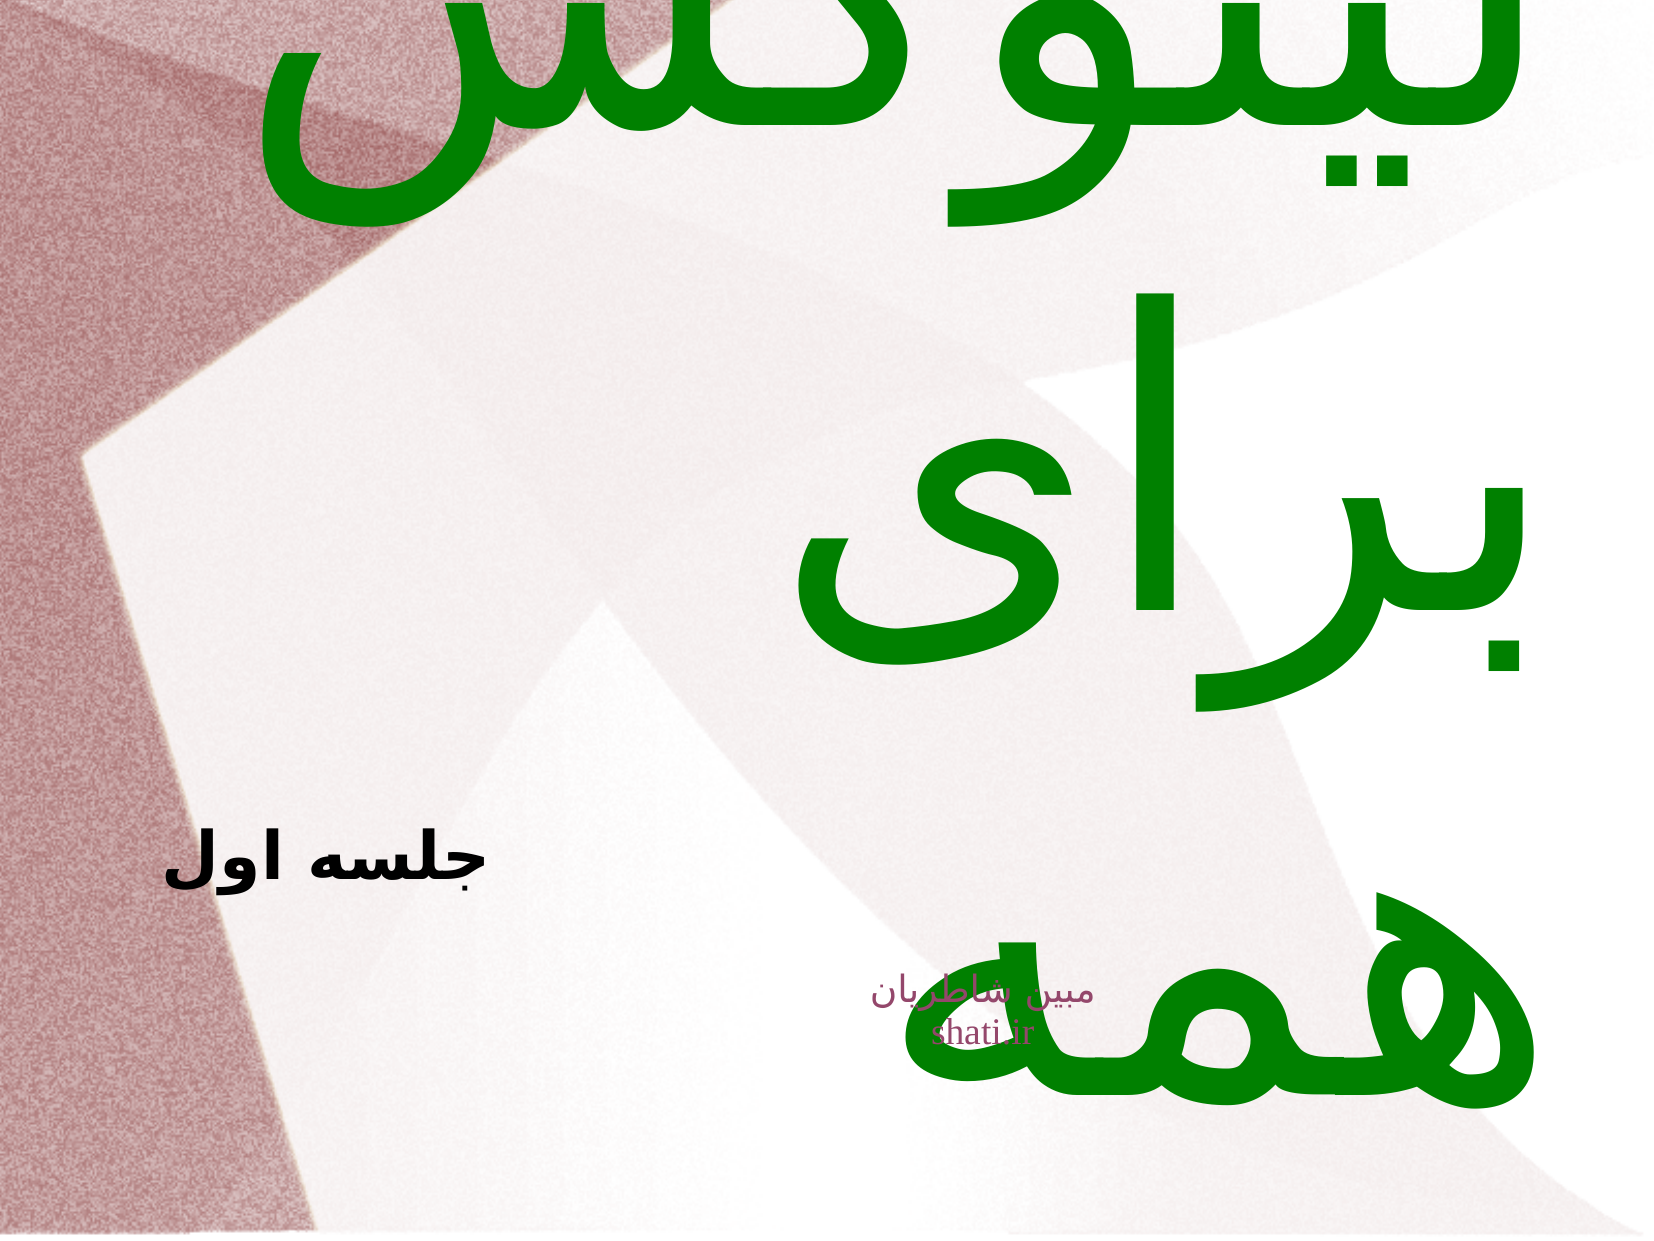

# لینوکس برای همه
جلسه اول
مبین شاطریان
shati.ir